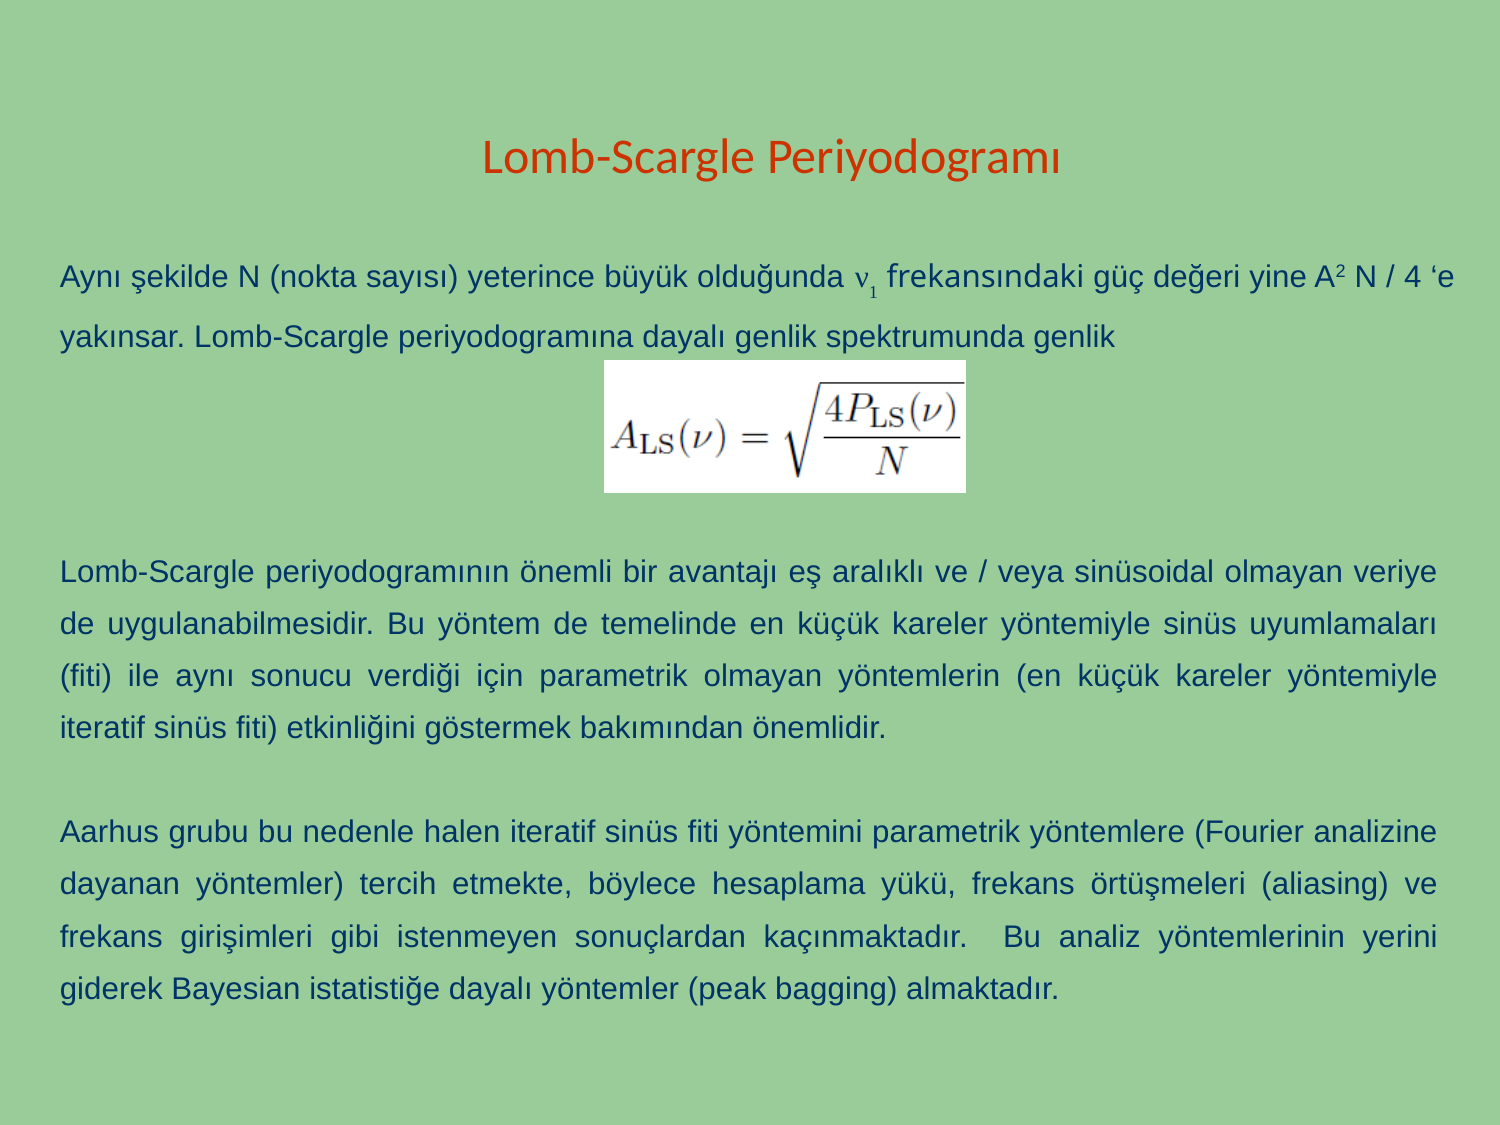

# Lomb-Scargle Periyodogramı
Aynı şekilde N (nokta sayısı) yeterince büyük olduğunda ν1 frekansındaki güç değeri yine A2 N / 4 ‘e yakınsar. Lomb-Scargle periyodogramına dayalı genlik spektrumunda genlik
Lomb-Scargle periyodogramının önemli bir avantajı eş aralıklı ve / veya sinüsoidal olmayan veriye de uygulanabilmesidir. Bu yöntem de temelinde en küçük kareler yöntemiyle sinüs uyumlamaları (fiti) ile aynı sonucu verdiği için parametrik olmayan yöntemlerin (en küçük kareler yöntemiyle iteratif sinüs fiti) etkinliğini göstermek bakımından önemlidir.
Aarhus grubu bu nedenle halen iteratif sinüs fiti yöntemini parametrik yöntemlere (Fourier analizine dayanan yöntemler) tercih etmekte, böylece hesaplama yükü, frekans örtüşmeleri (aliasing) ve frekans girişimleri gibi istenmeyen sonuçlardan kaçınmaktadır. Bu analiz yöntemlerinin yerini giderek Bayesian istatistiğe dayalı yöntemler (peak bagging) almaktadır.